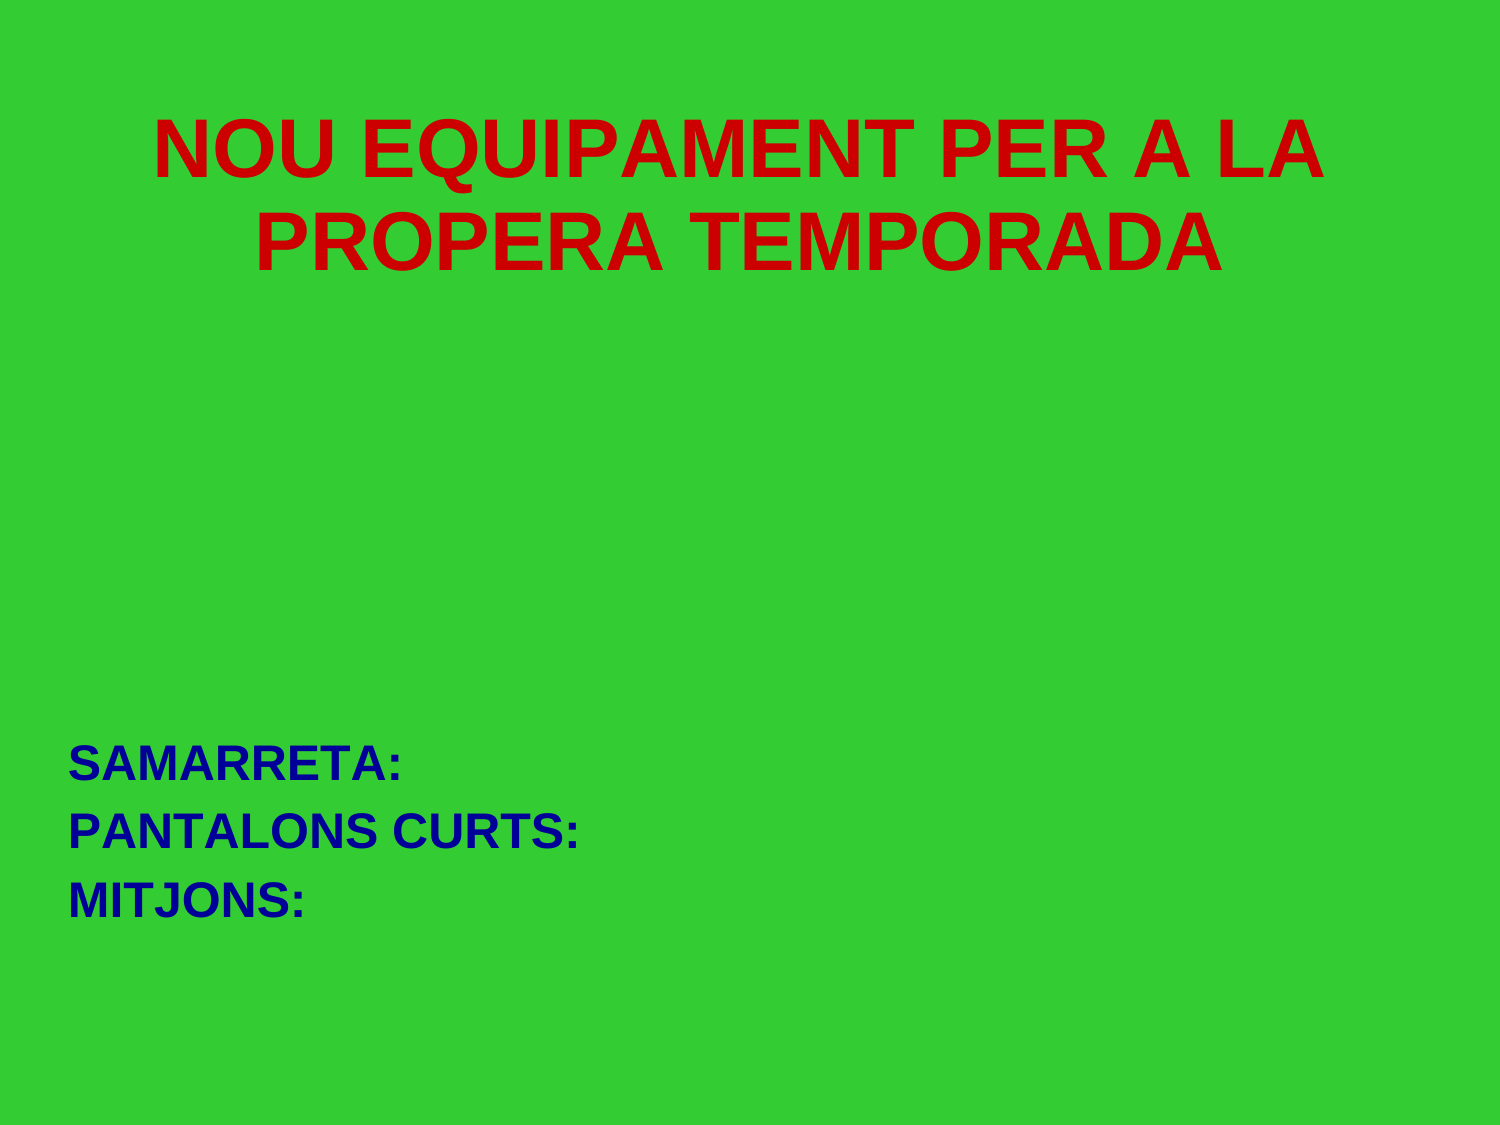

# NOU EQUIPAMENT PER A LA PROPERA TEMPORADA
SAMARRETA:
PANTALONS CURTS:
MITJONS: